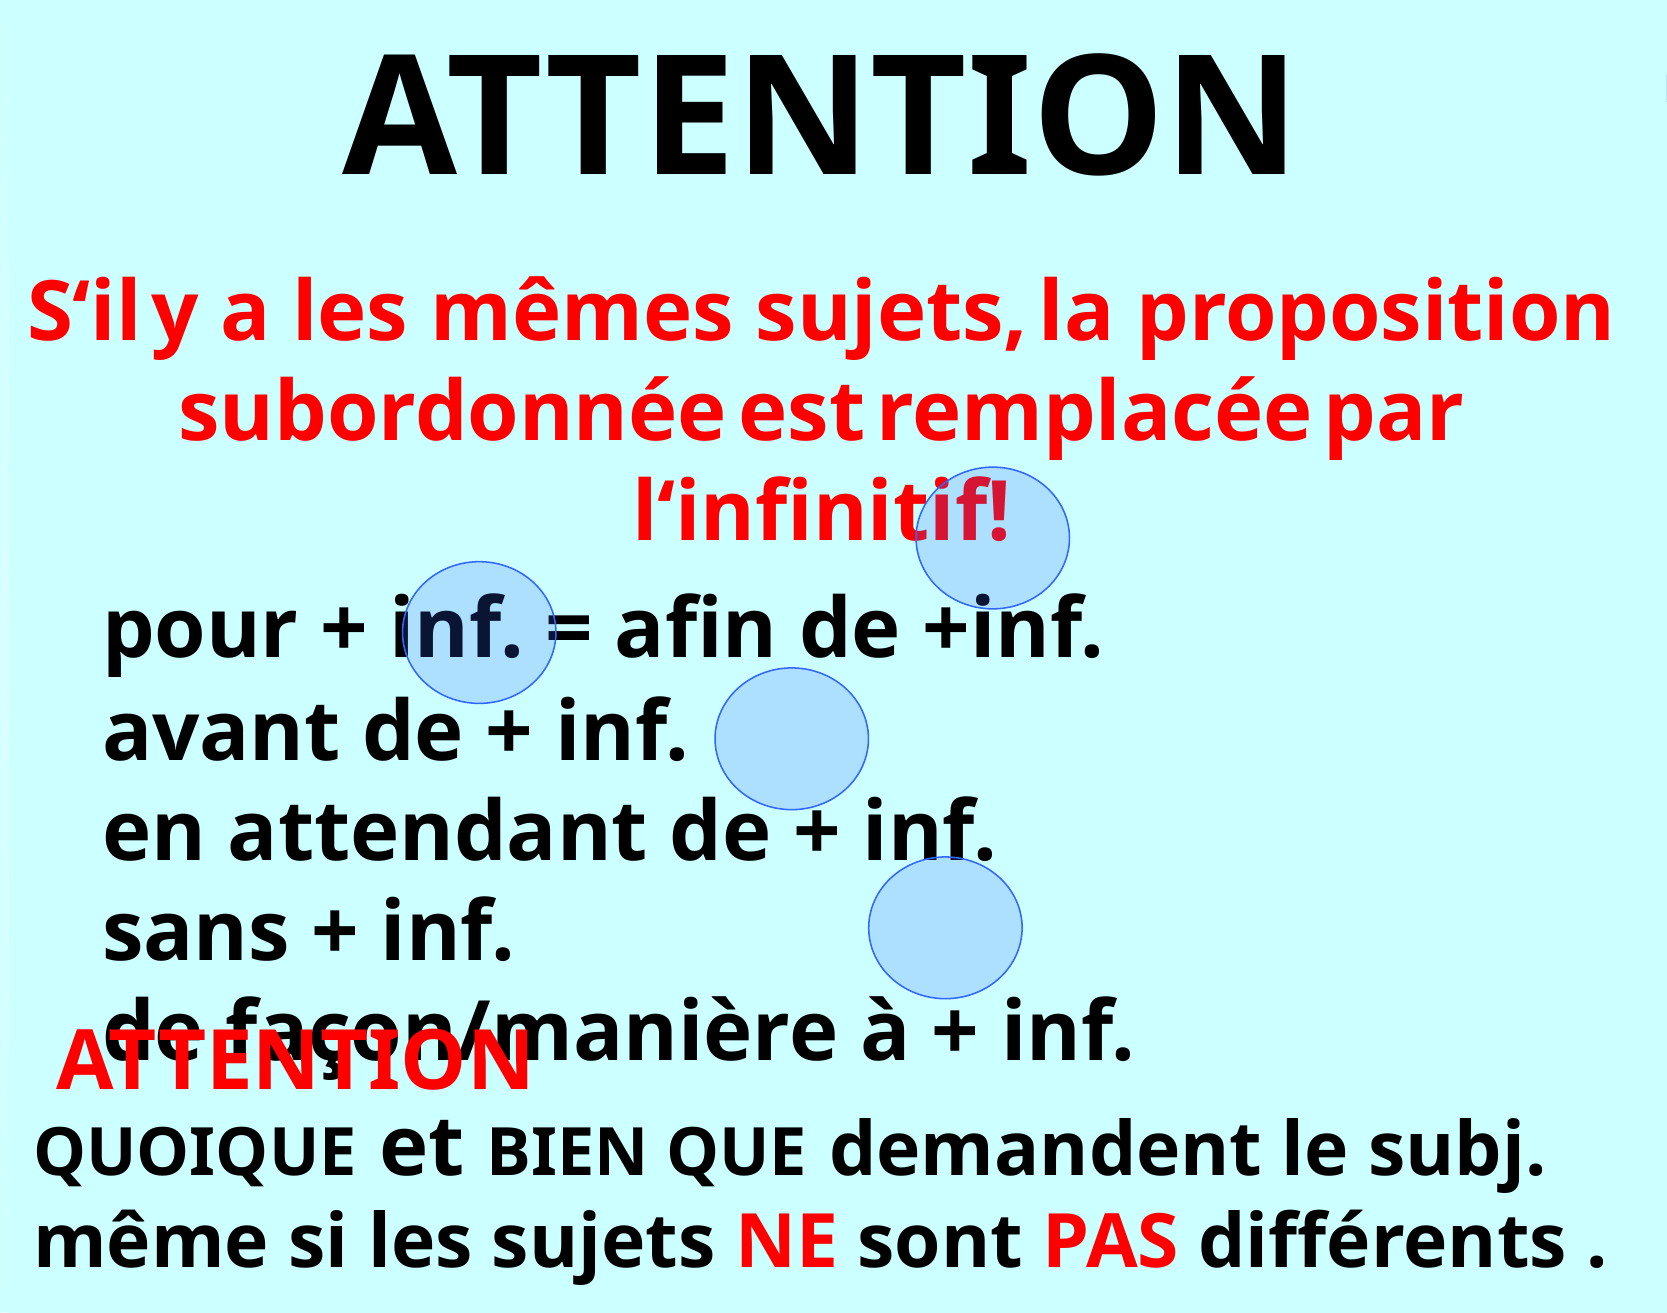

ATTENTION
S‘il y a les mêmes sujets, la proposition subordonnée est remplacée par l‘infinitif!
	pour + inf. = afin de +inf.
	avant de + inf.
	en attendant de + inf.
	sans + inf.
	de façon/manière à + inf.
Plusieurs conjonctions de subordination demandant aussi le subjonctif, voici quelques exemples.
pour que (aby) = afin que (aby)
avant que (dříve než)
en attendant que (než)
sans que (aniž)
bien que (ačkoli) = quoique (ačkoli)
de façon /manière que (tak, aby)
Bien qu‘elle lui écrive, il l‘ignore.
Quoique la Cendrillon fasse tout,
sa marâtre est méchante.
ATTENTION
Avant que Paul vienne, je le fais.
J‘y vais pour que Paul soit heureux.
Sans qu‘elle dise qch, il se met à chanter.
En attendant qu‘elle l‘aprenne, je me repose.
QUOIQUE et BIEN QUE demandent le subj.
même si les sujets NE sont PAS différents .
Dites-le de façon qu‘elle comprenne!